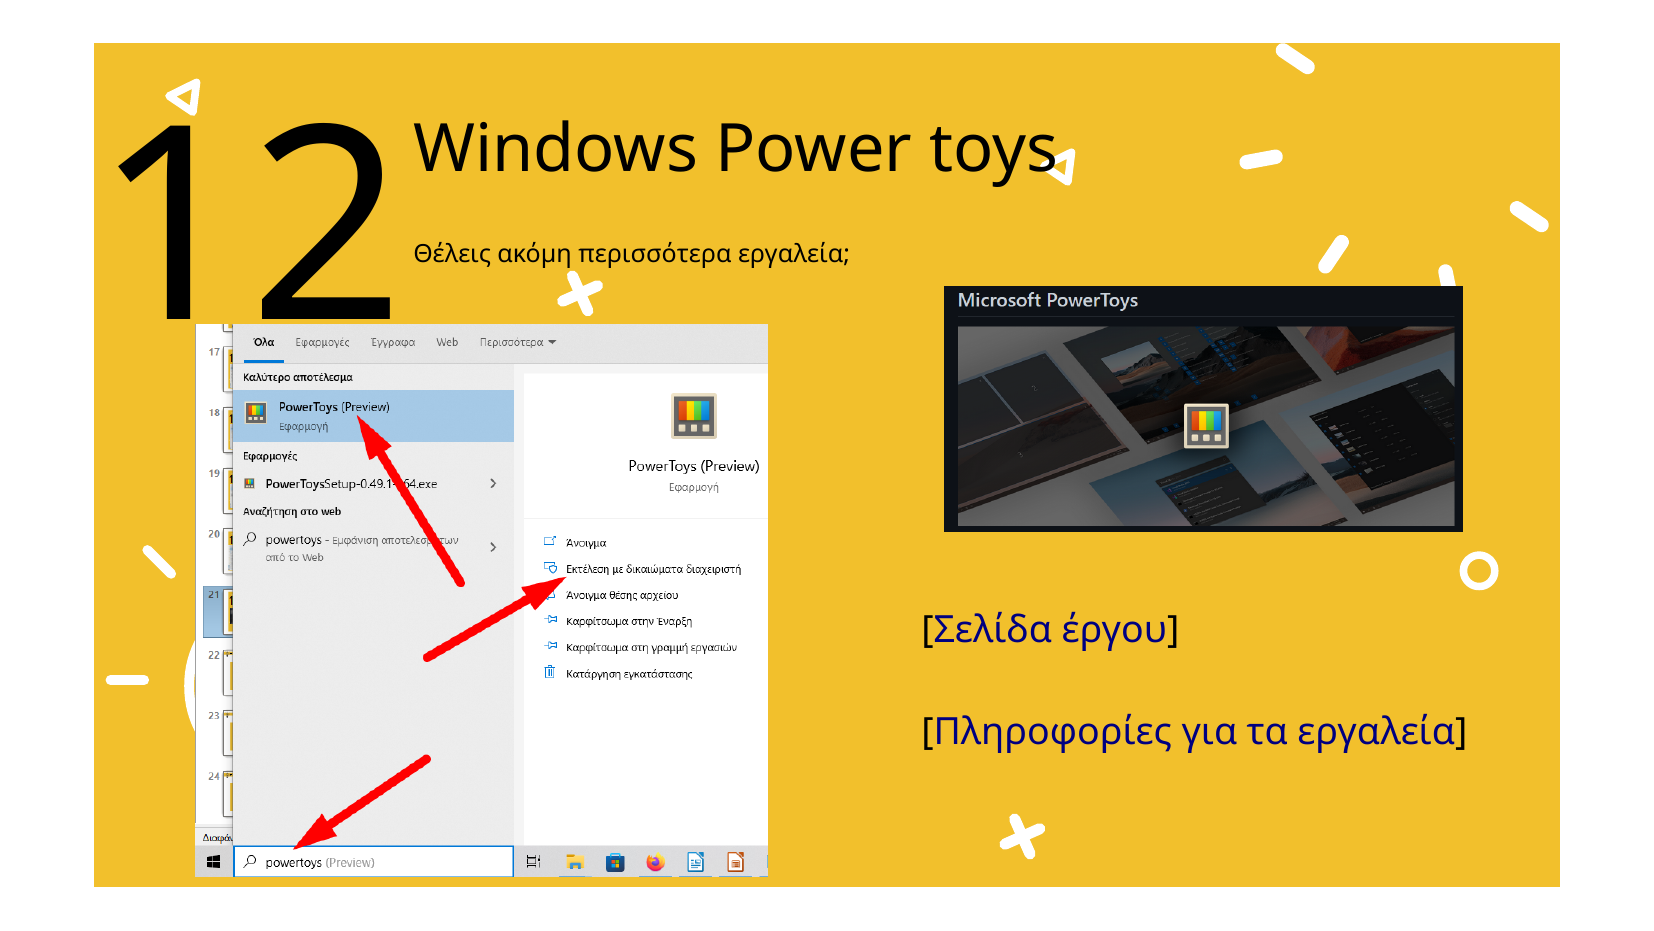

12
# Windows Power toys
Θέλεις ακόμη περισσότερα εργαλεία;
[Σελίδα έργου]
[Πληροφορίες για τα εργαλεία]